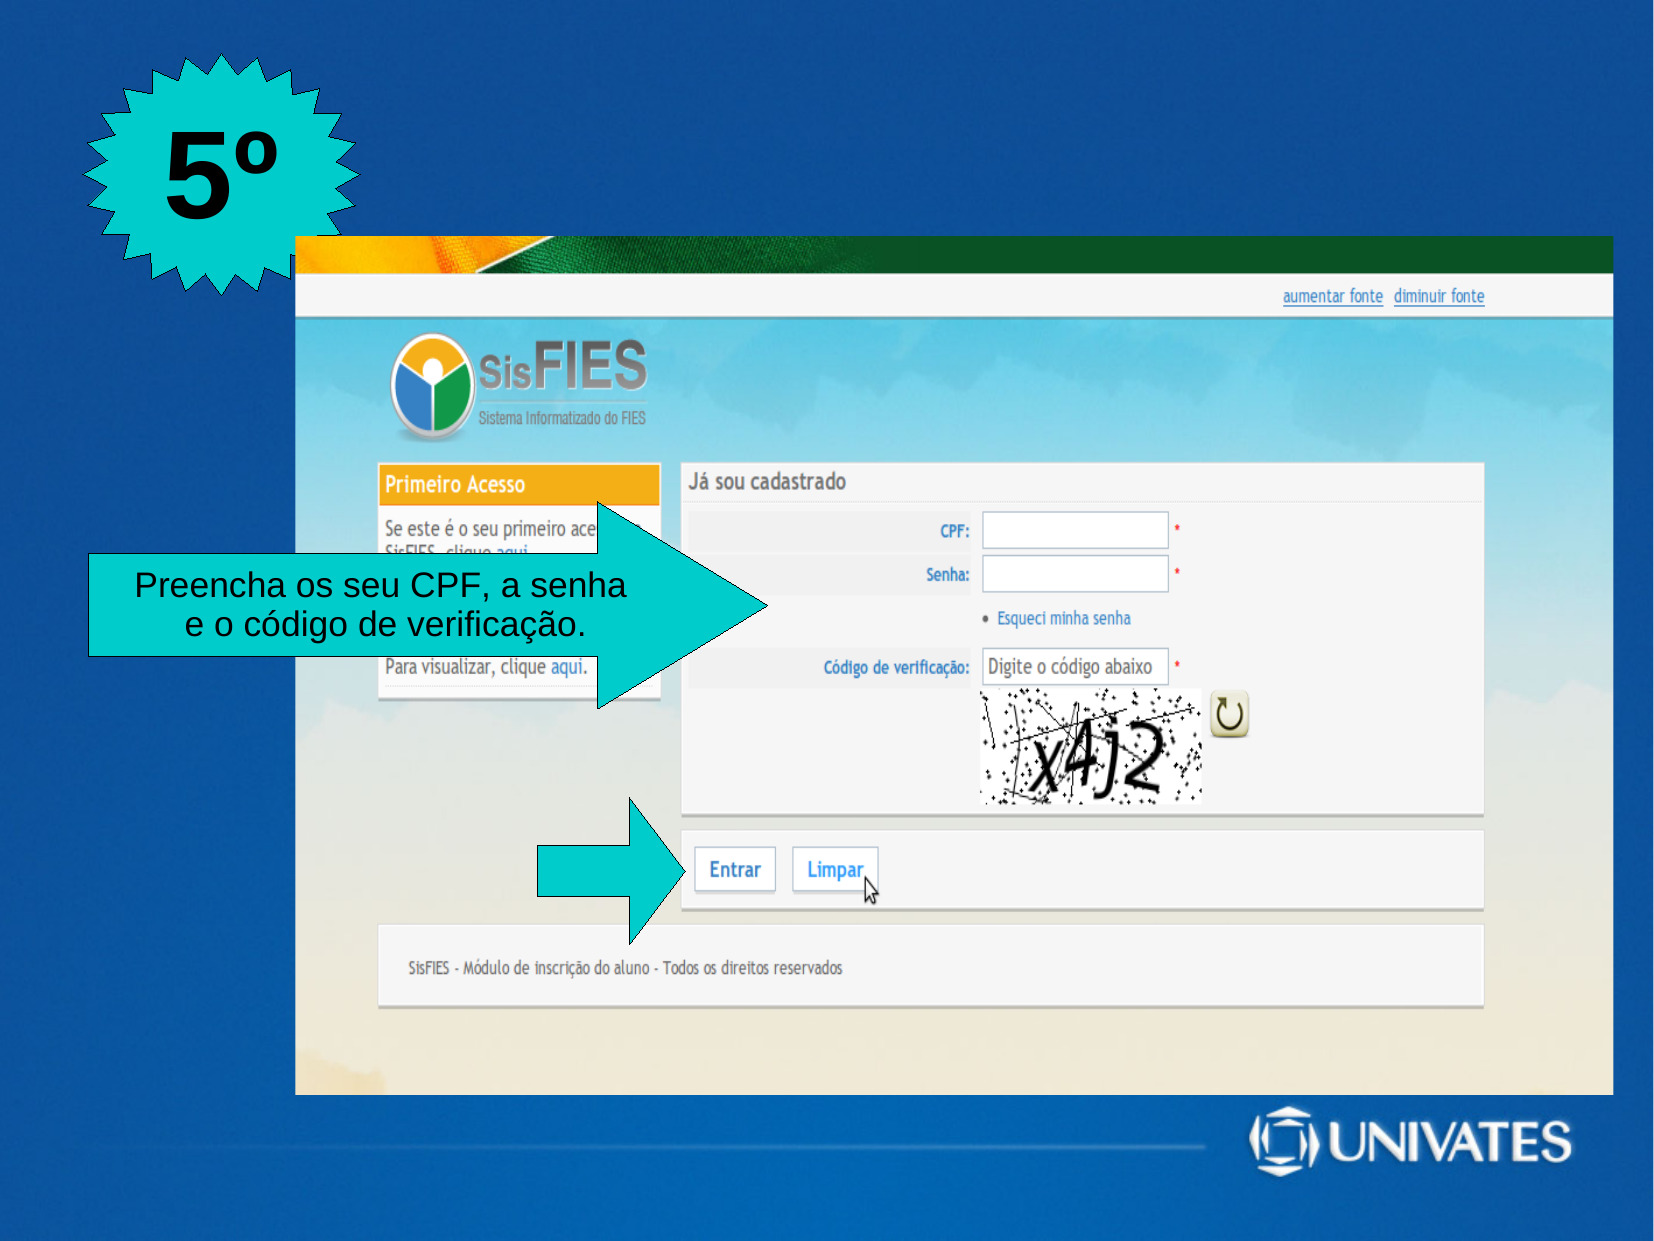

# 5º
Preencha os seu CPF, a senha
e o código de verificação.